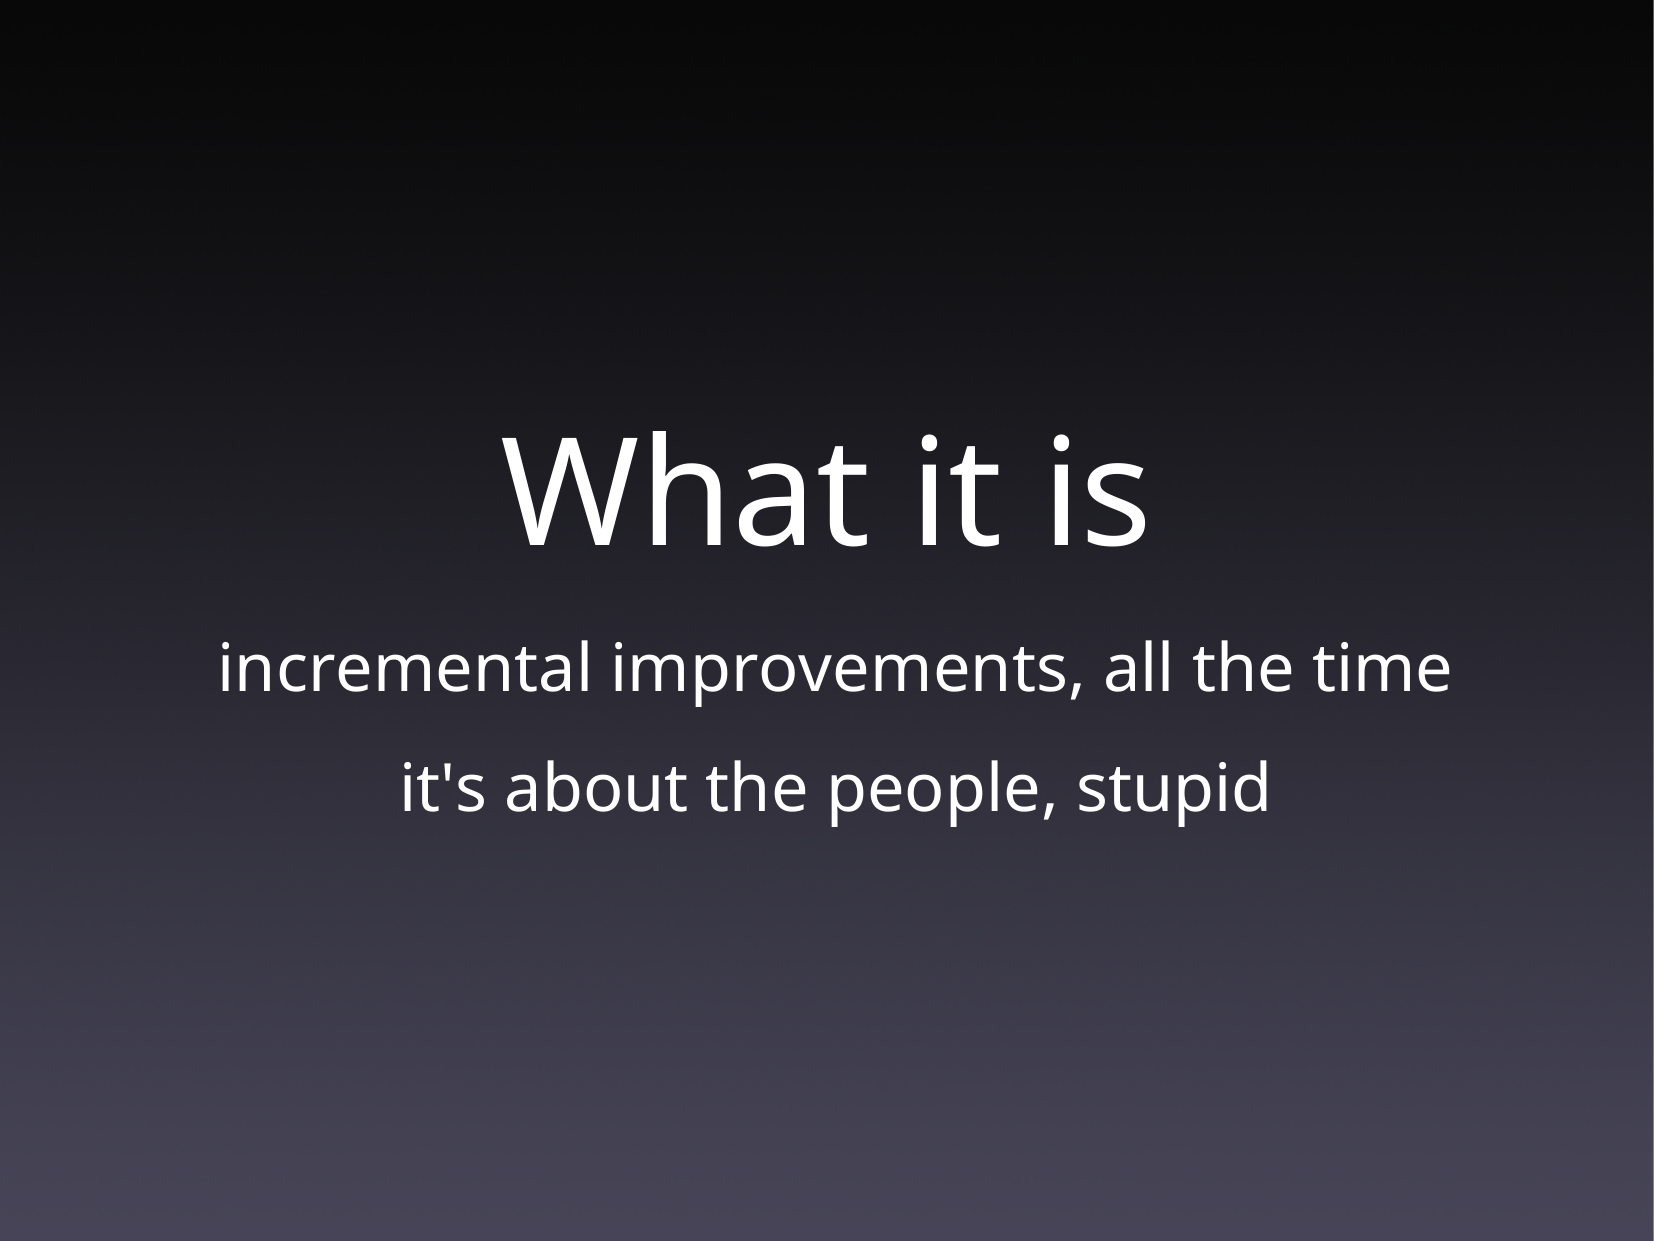

# What it is
incremental improvements, all the time
it's about the people, stupid